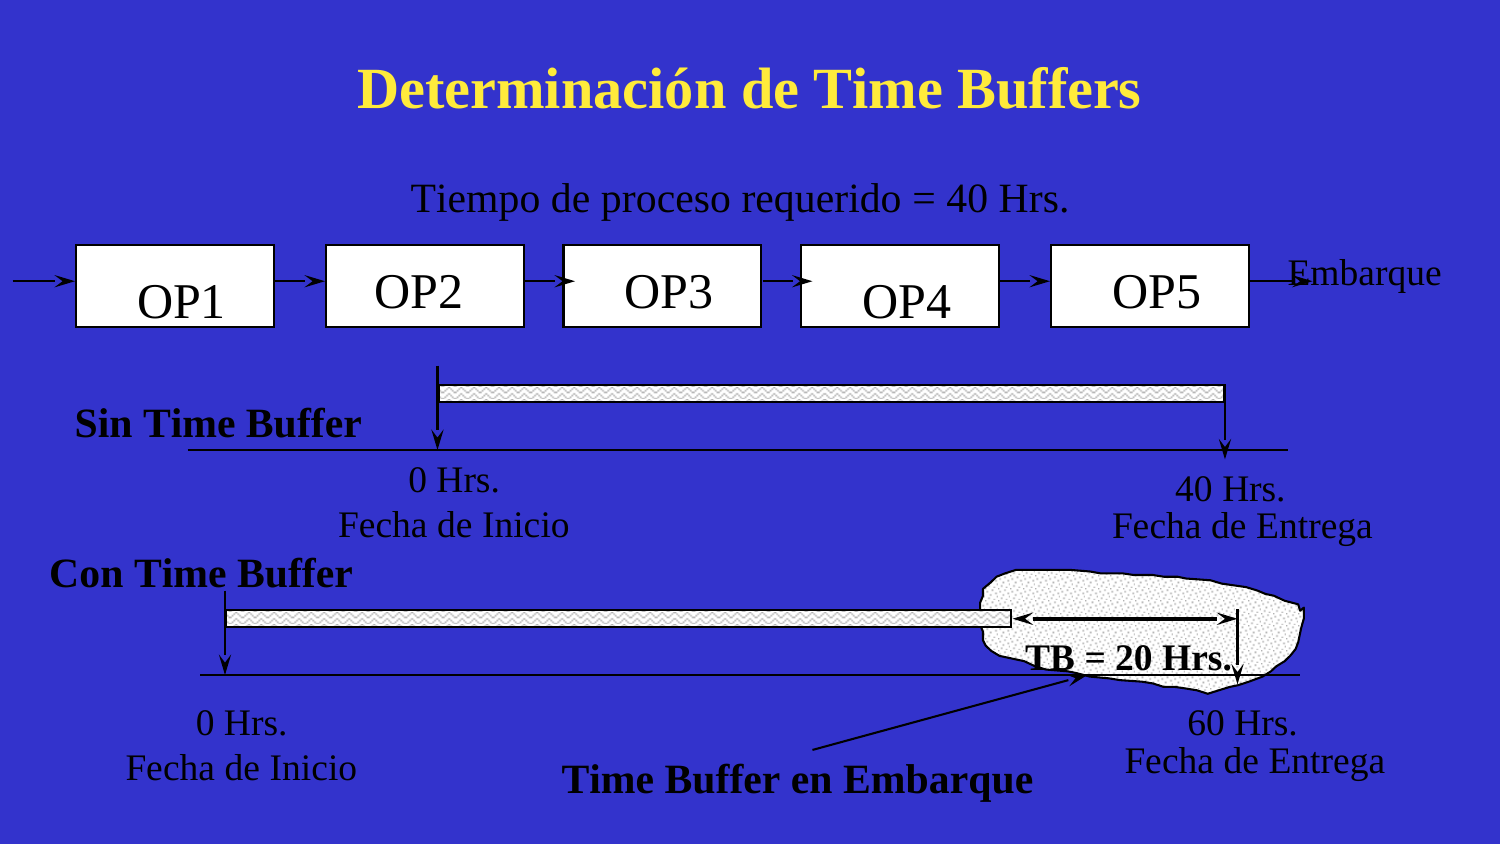

# Determinación de Time Buffers
Tiempo de proceso requerido = 40 Hrs.
Embarque
OP2
OP3
OP5
OP1
OP4
Sin Time Buffer
0 Hrs.
Fecha de Inicio
40 Hrs.
Fecha de Entrega
Con Time Buffer
TB = 20 Hrs.
0 Hrs.
Fecha de Inicio
60 Hrs.
Fecha de Entrega
Time Buffer en Embarque